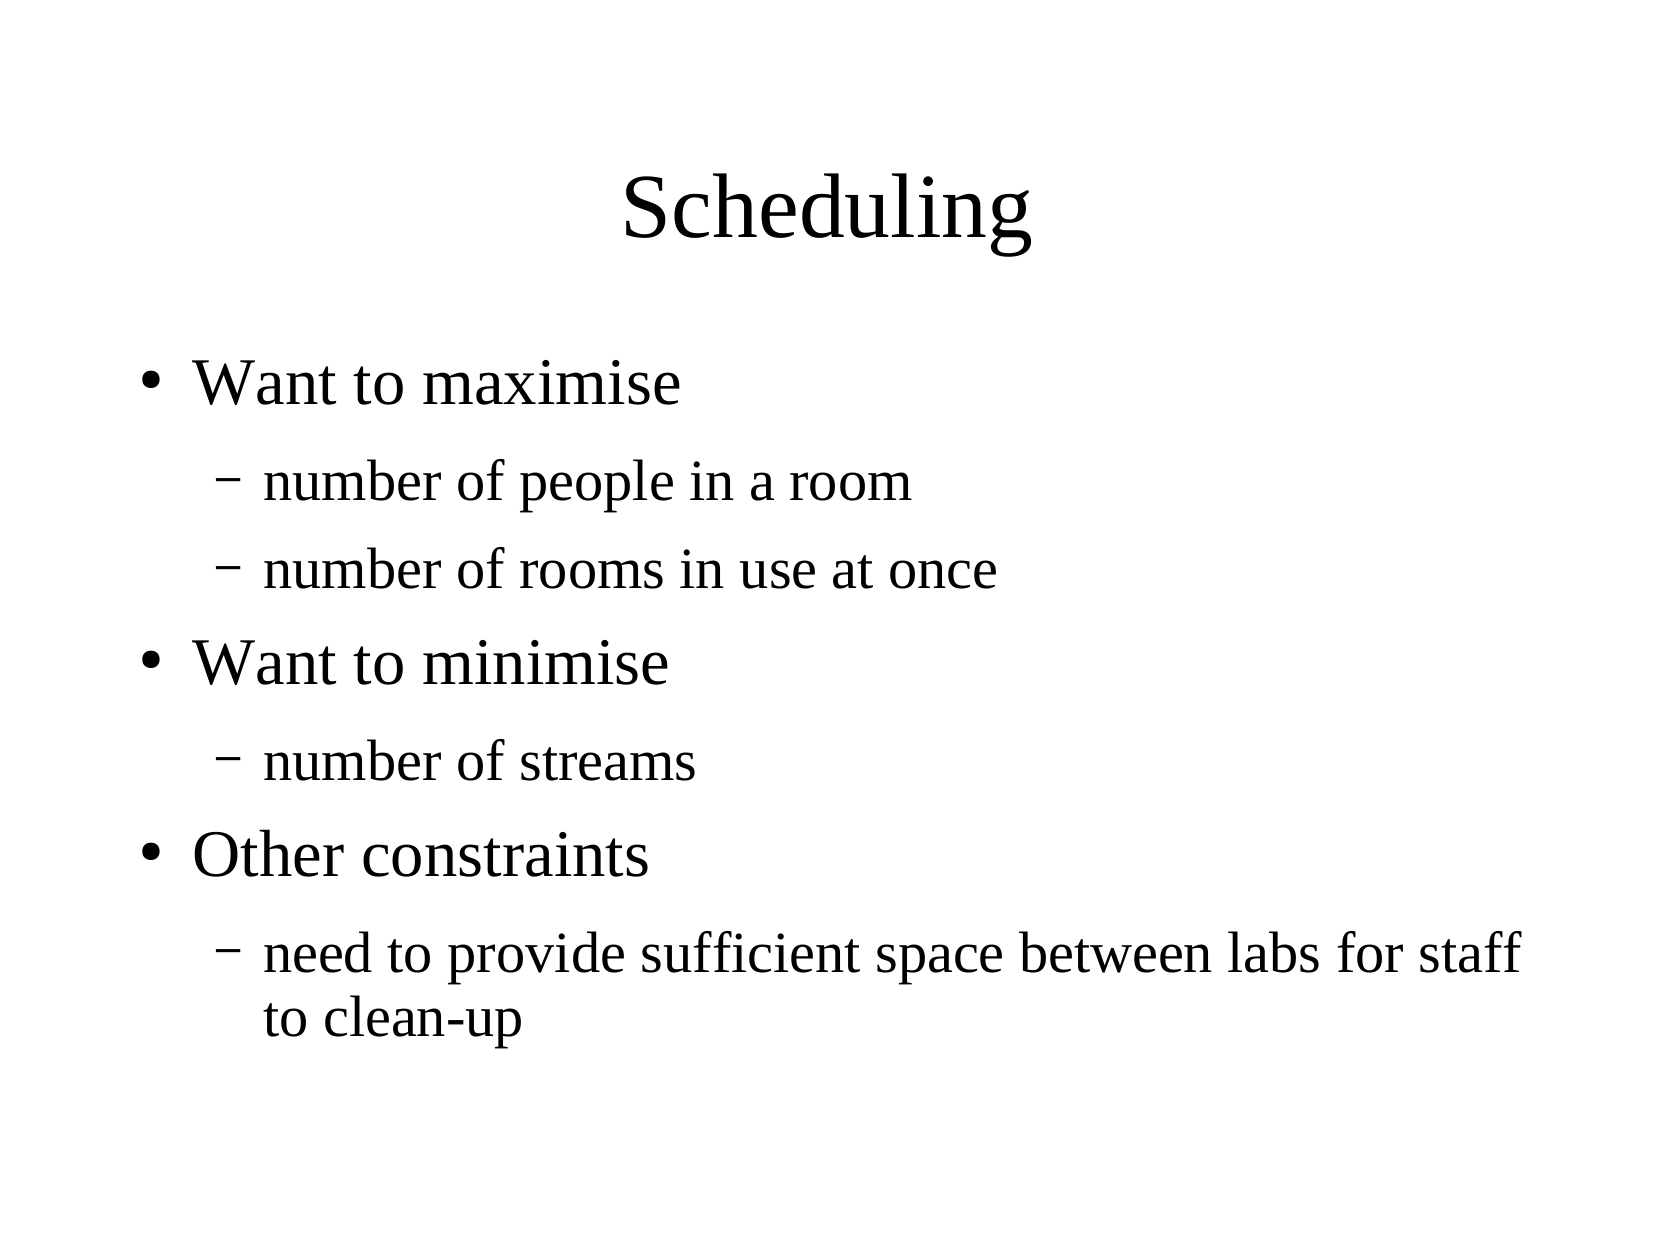

# Scheduling
Want to maximise
number of people in a room
number of rooms in use at once
Want to minimise
number of streams
Other constraints
need to provide sufficient space between labs for staff to clean-up